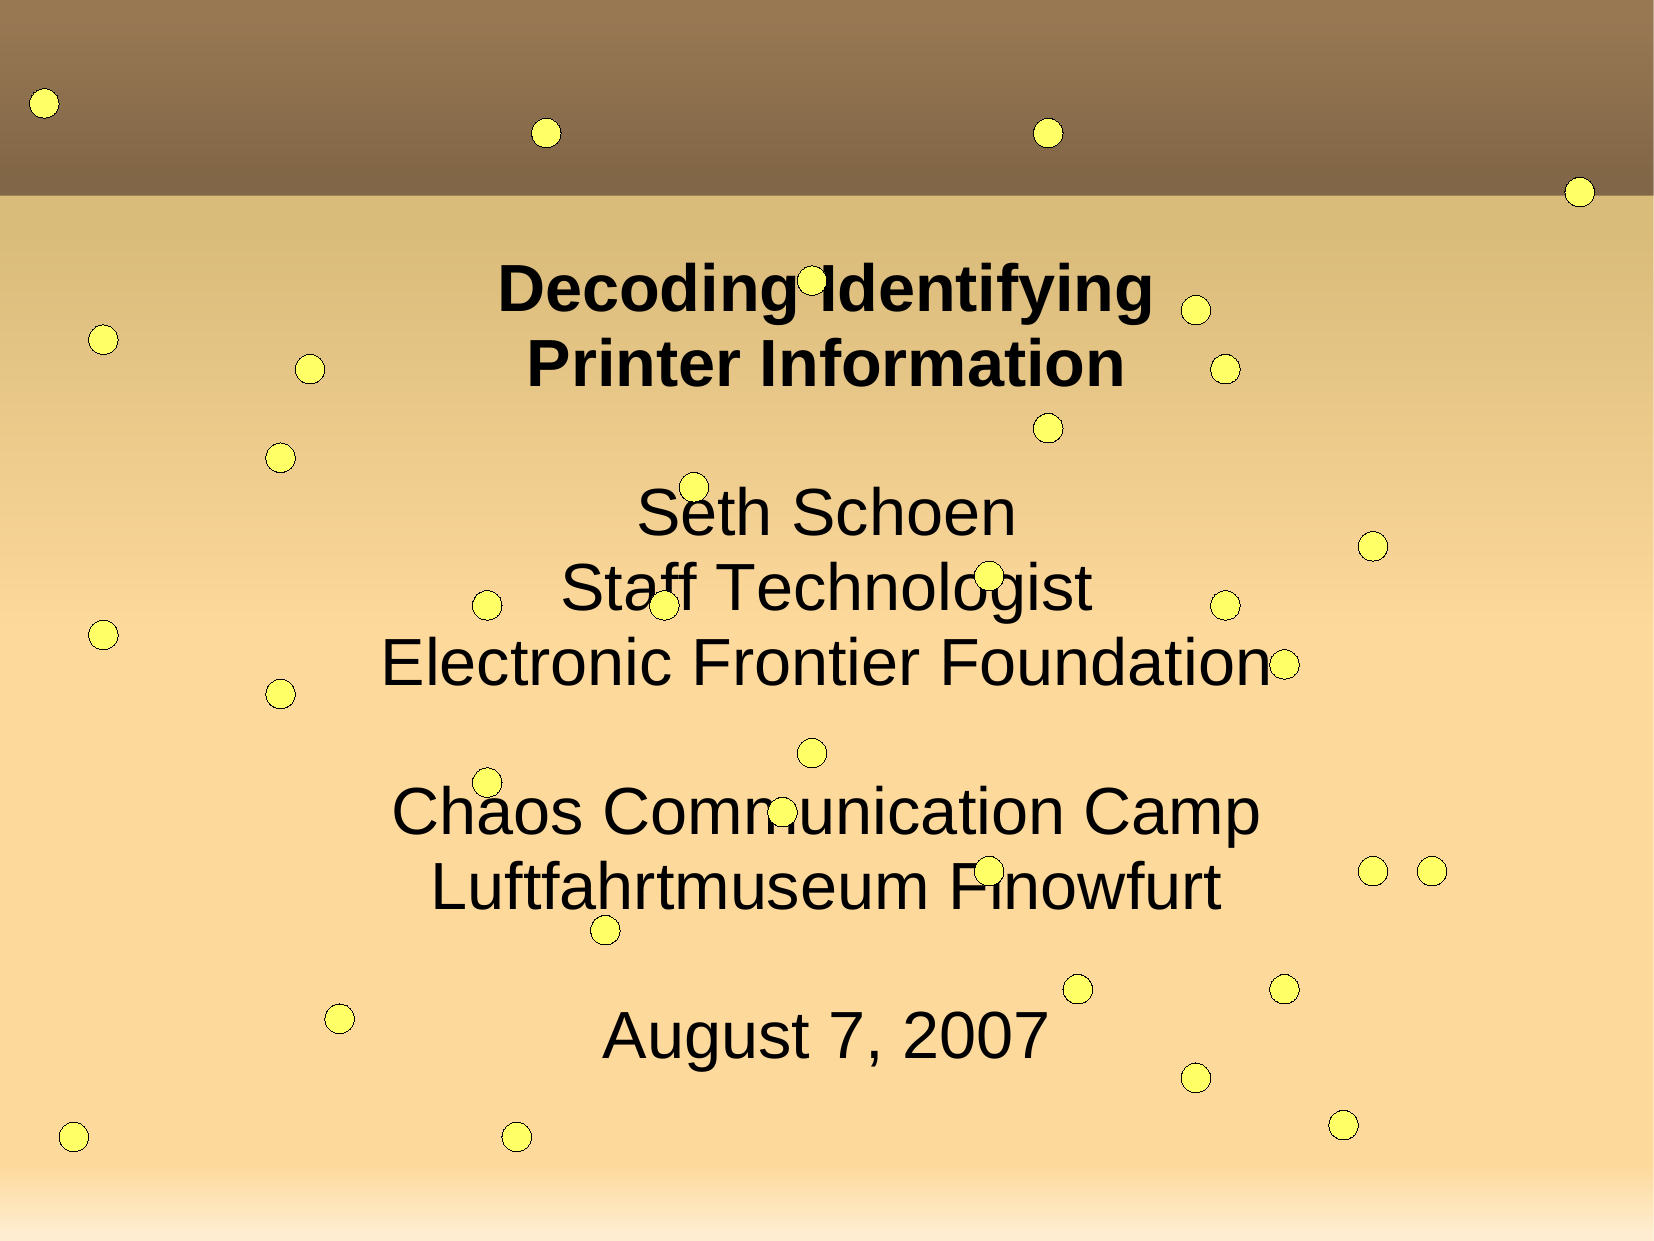

# Decoding Identifying
Printer Information
Seth Schoen
Staff Technologist
Electronic Frontier Foundation
Chaos Communication Camp
Luftfahrtmuseum Finowfurt
August 7, 2007